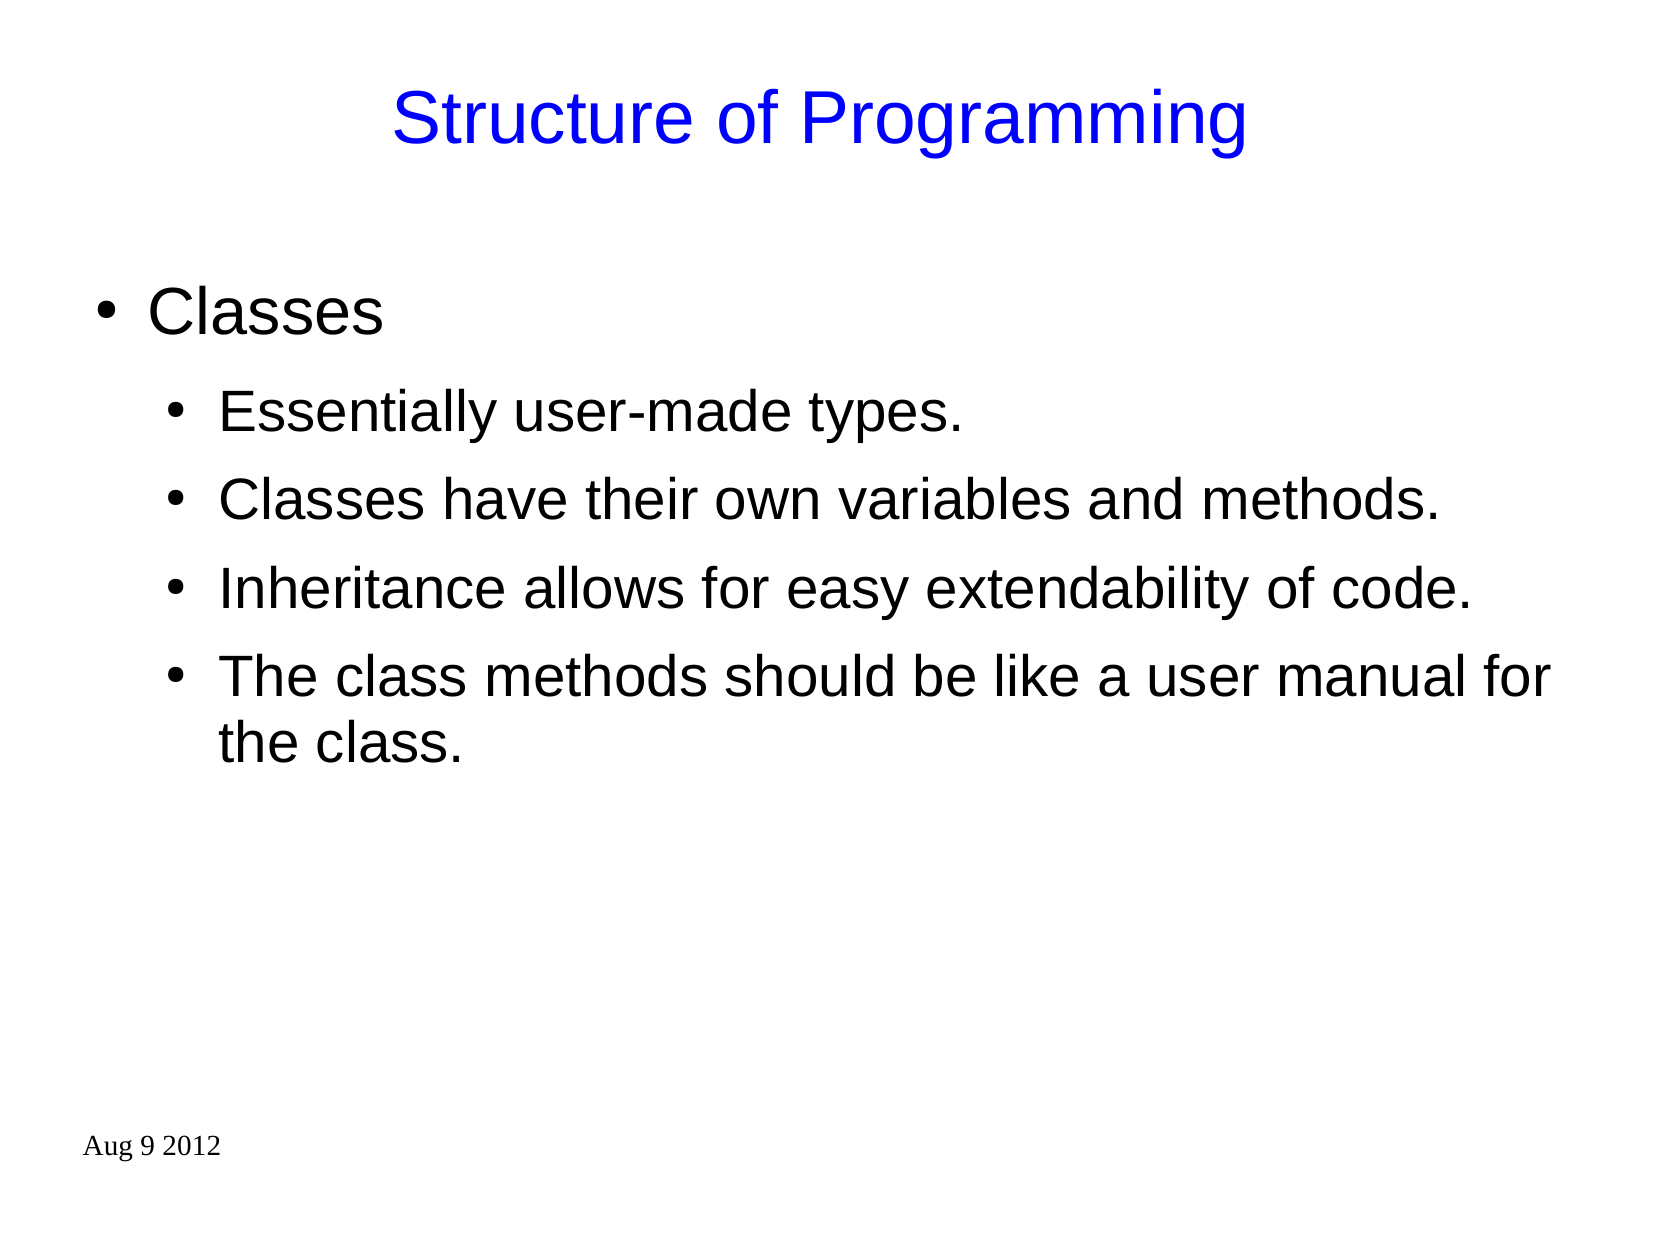

# Structure of Programming
Classes
Essentially user-made types.
Classes have their own variables and methods.
Inheritance allows for easy extendability of code.
The class methods should be like a user manual for the class.
Aug 9 2012